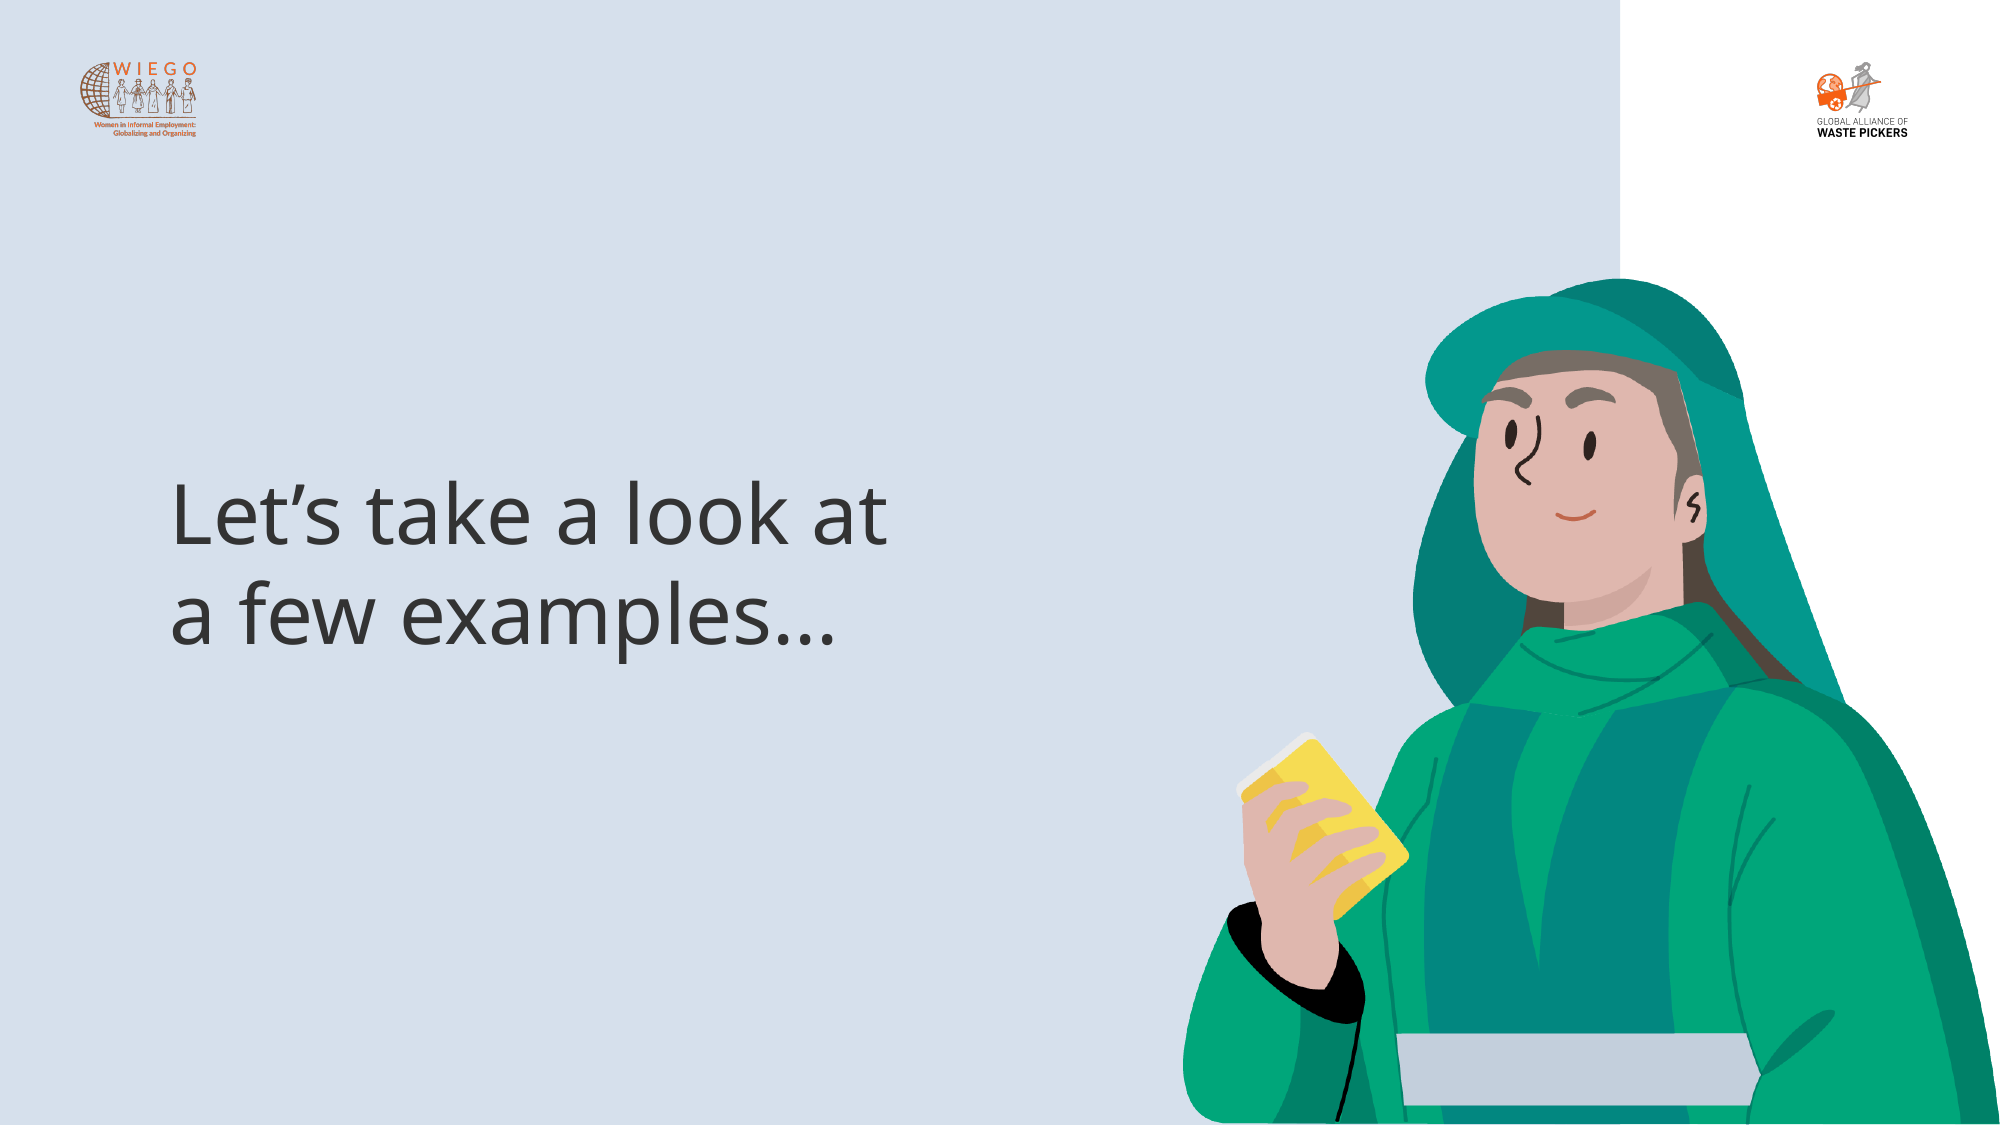

Let’s take a look at
a few examples...